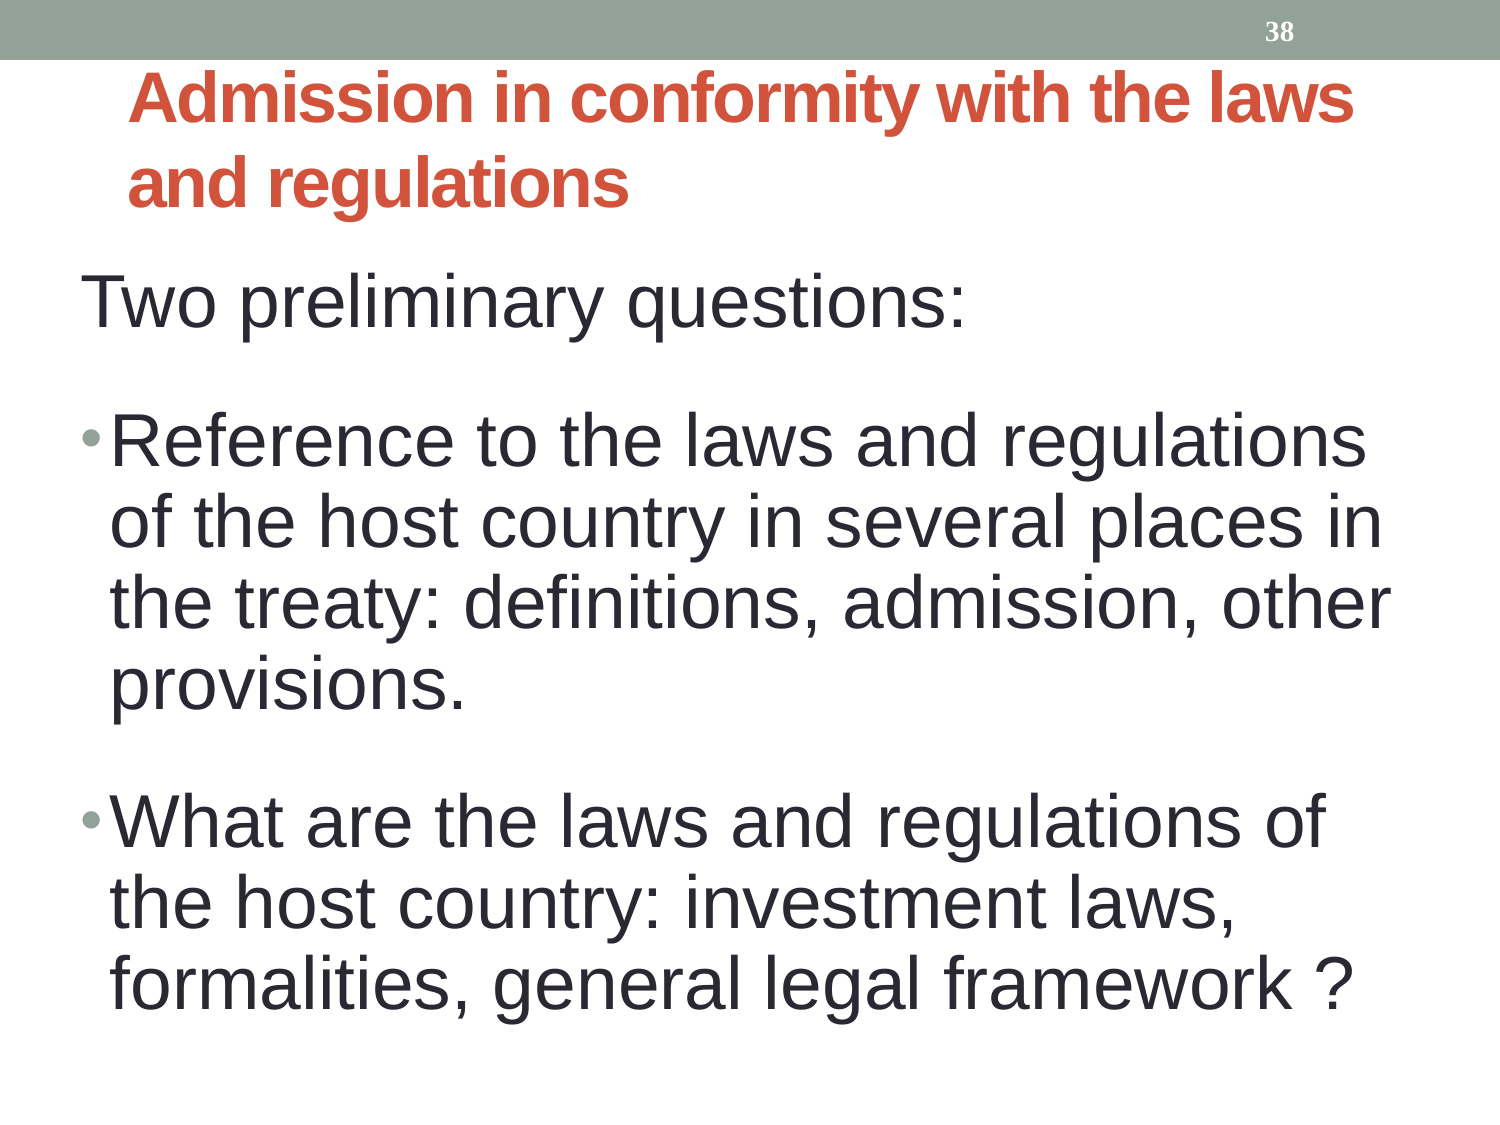

# Admission in conformity with the laws and regulations
Two preliminary questions:
Reference to the laws and regulations of the host country in several places in the treaty: definitions, admission, other provisions.
What are the laws and regulations of the host country: investment laws, formalities, general legal framework ?